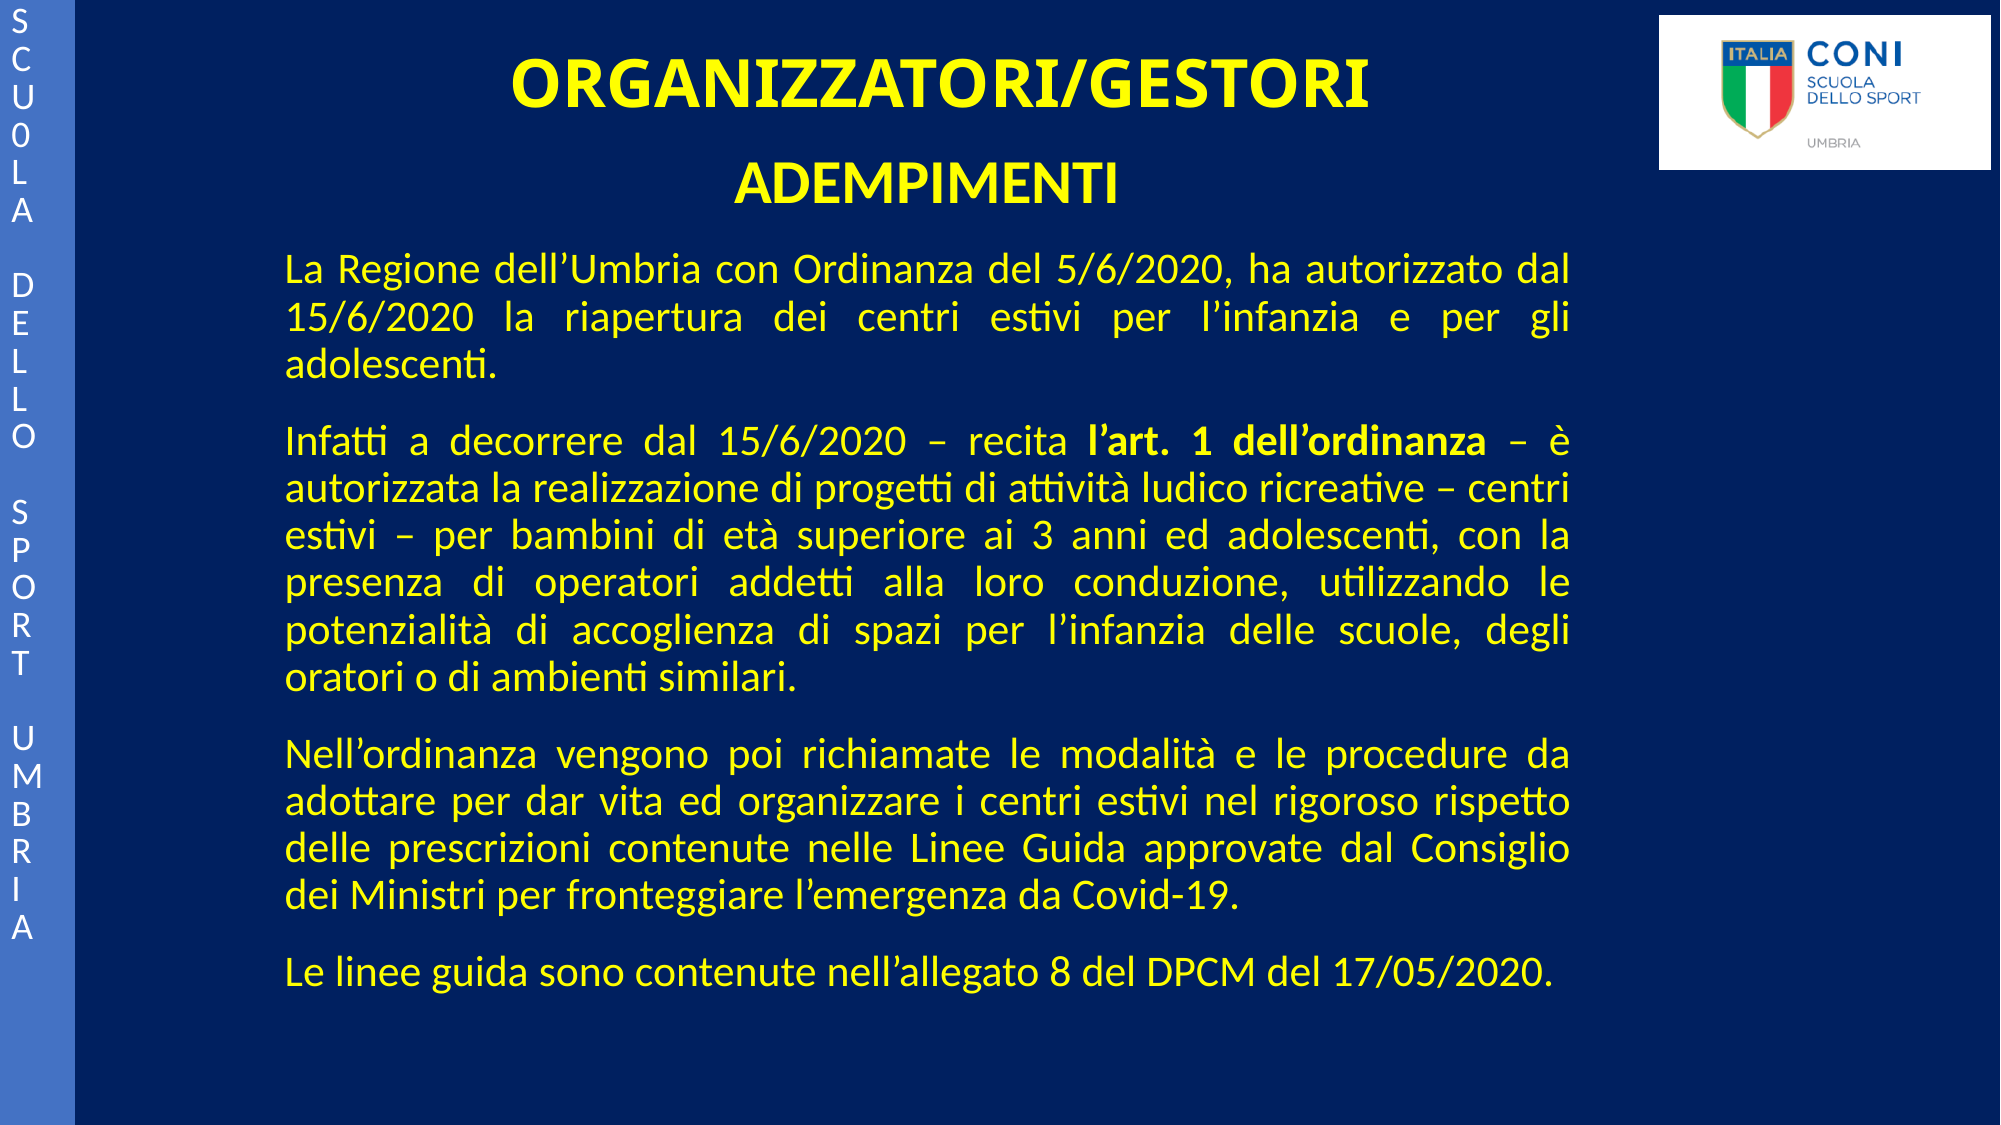

| S C U  0 L A D E L L O S P O R T U M B R I A |
| --- |
# ORGANIZZATORI/GESTORI
ADEMPIMENTI
La Regione dell’Umbria con Ordinanza del 5/6/2020, ha autorizzato dal 15/6/2020 la riapertura dei centri estivi per l’infanzia e per gli adolescenti.
Infatti a decorrere dal 15/6/2020 – recita l’art. 1 dell’ordinanza – è autorizzata la realizzazione di progetti di attività ludico ricreative – centri estivi – per bambini di età superiore ai 3 anni ed adolescenti, con la presenza di operatori addetti alla loro conduzione, utilizzando le potenzialità di accoglienza di spazi per l’infanzia delle scuole, degli oratori o di ambienti similari.
Nell’ordinanza vengono poi richiamate le modalità e le procedure da adottare per dar vita ed organizzare i centri estivi nel rigoroso rispetto delle prescrizioni contenute nelle Linee Guida approvate dal Consiglio dei Ministri per fronteggiare l’emergenza da Covid-19.
Le linee guida sono contenute nell’allegato 8 del DPCM del 17/05/2020.